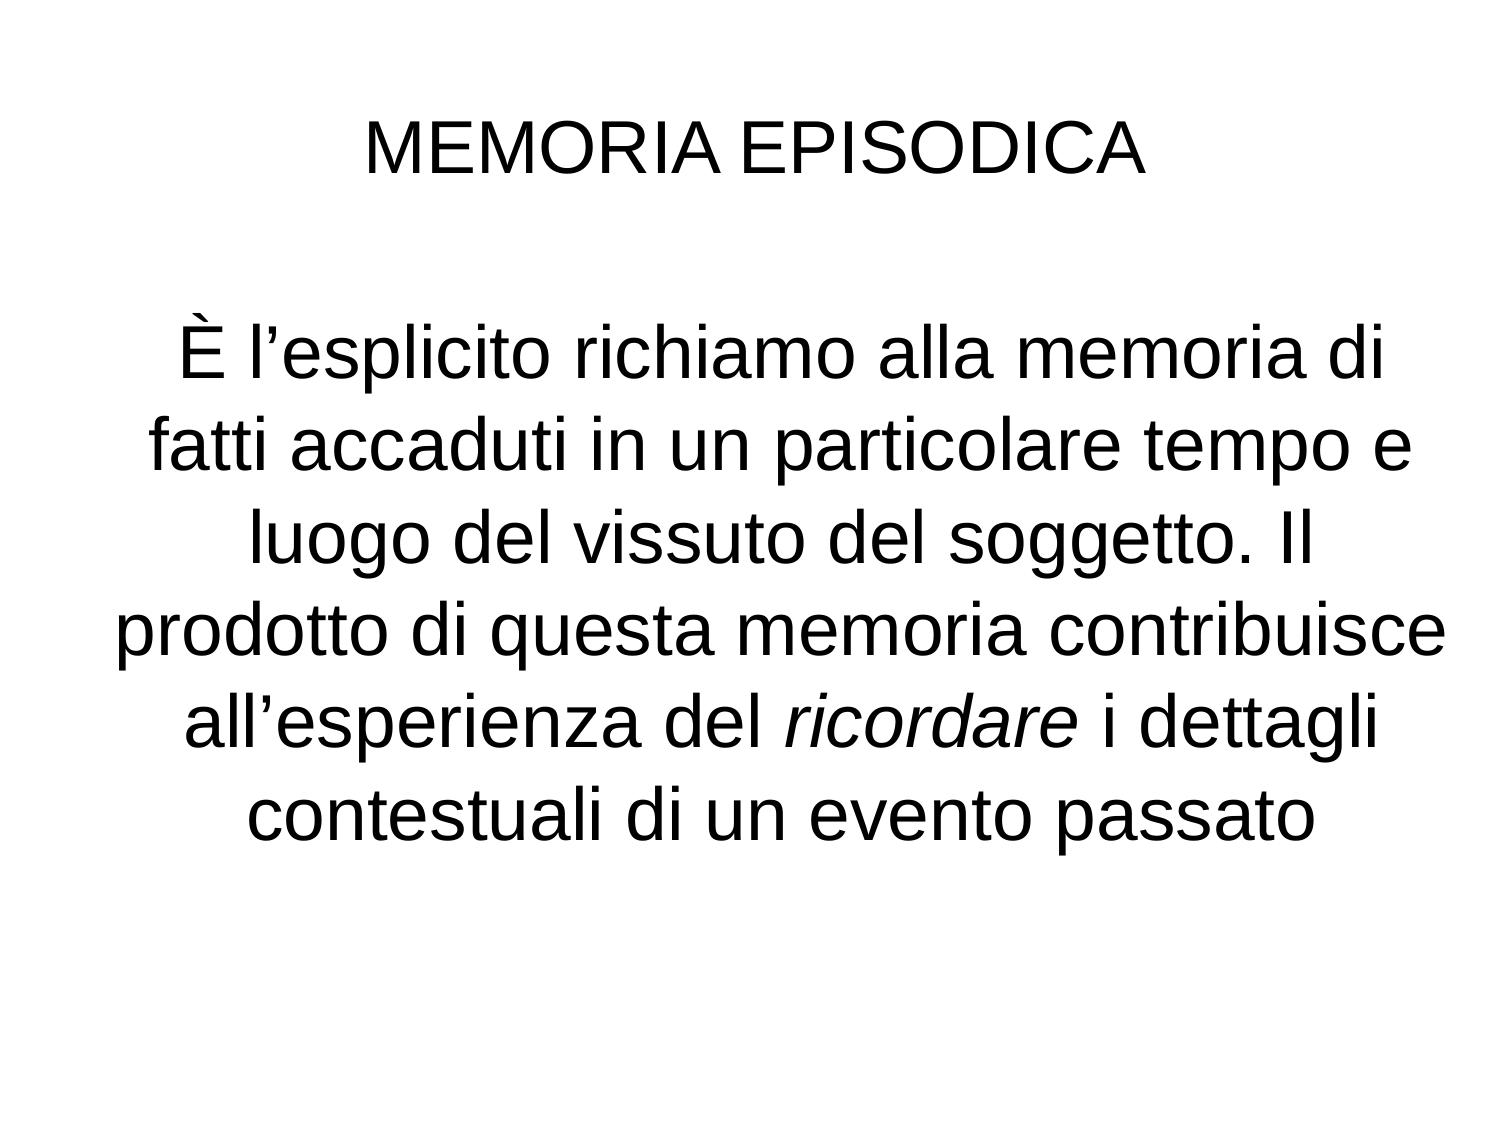

# MEMORIA EPISODICA
È l’esplicito richiamo alla memoria di fatti accaduti in un particolare tempo e luogo del vissuto del soggetto. Il prodotto di questa memoria contribuisce all’esperienza del ricordare i dettagli contestuali di un evento passato